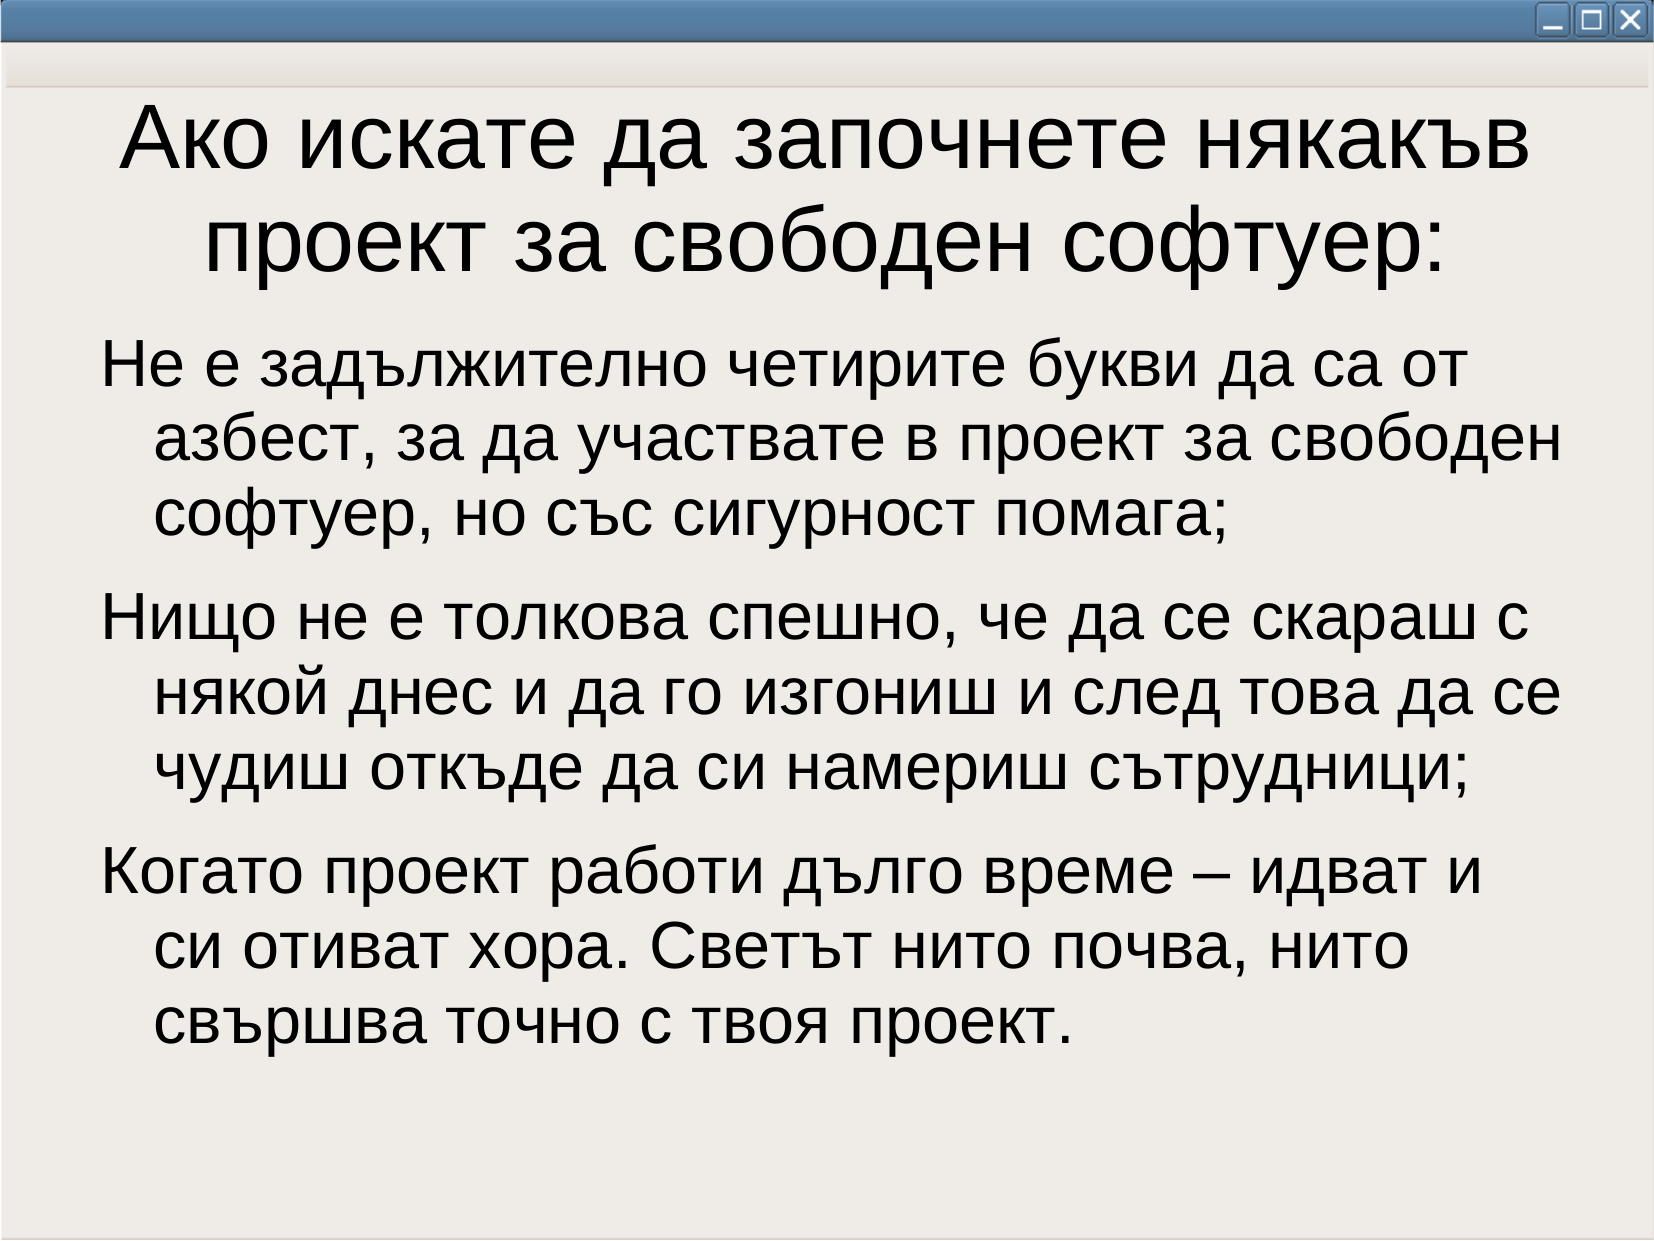

# Ако искате да започнете някакъв проект за свободен софтуер:
Не е задължително четирите букви да са от азбест, за да участвате в проект за свободен софтуер, но със сигурност помага;
Нищо не е толкова спешно, че да се скараш с някой днес и да го изгониш и след това да се чудиш откъде да си намериш сътрудници;
Когато проект работи дълго време – идват и си отиват хора. Светът нито почва, нито свършва точно с твоя проект.